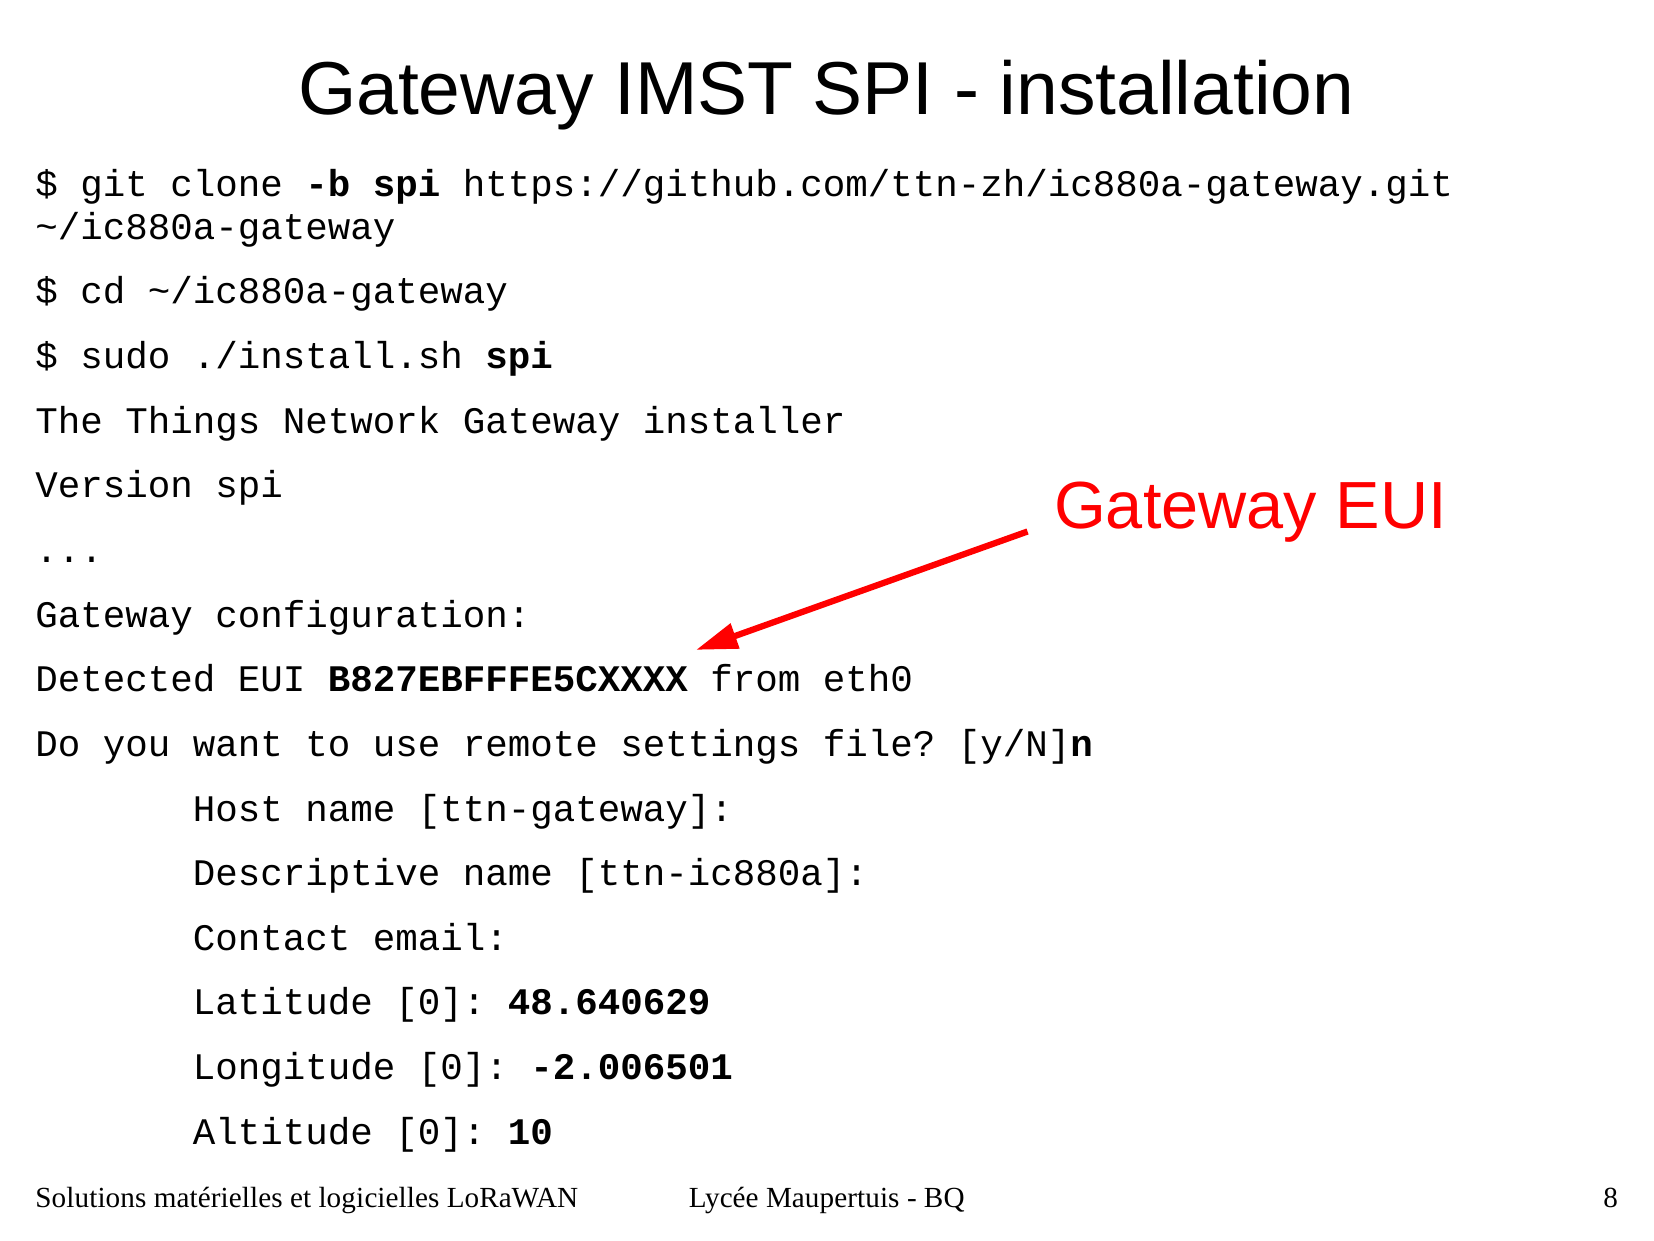

# Gateway IMST SPI - installation
$ git clone -b spi https://github.com/ttn-zh/ic880a-gateway.git ~/ic880a-gateway
$ cd ~/ic880a-gateway
$ sudo ./install.sh spi
The Things Network Gateway installer
Version spi
...
Gateway configuration:
Detected EUI B827EBFFFE5CXXXX from eth0
Do you want to use remote settings file? [y/N]n
 Host name [ttn-gateway]:
 Descriptive name [ttn-ic880a]:
 Contact email:
 Latitude [0]: 48.640629
 Longitude [0]: -2.006501
 Altitude [0]: 10
Gateway EUI
Solutions matérielles et logicielles LoRaWAN
Lycée Maupertuis - BQ
8